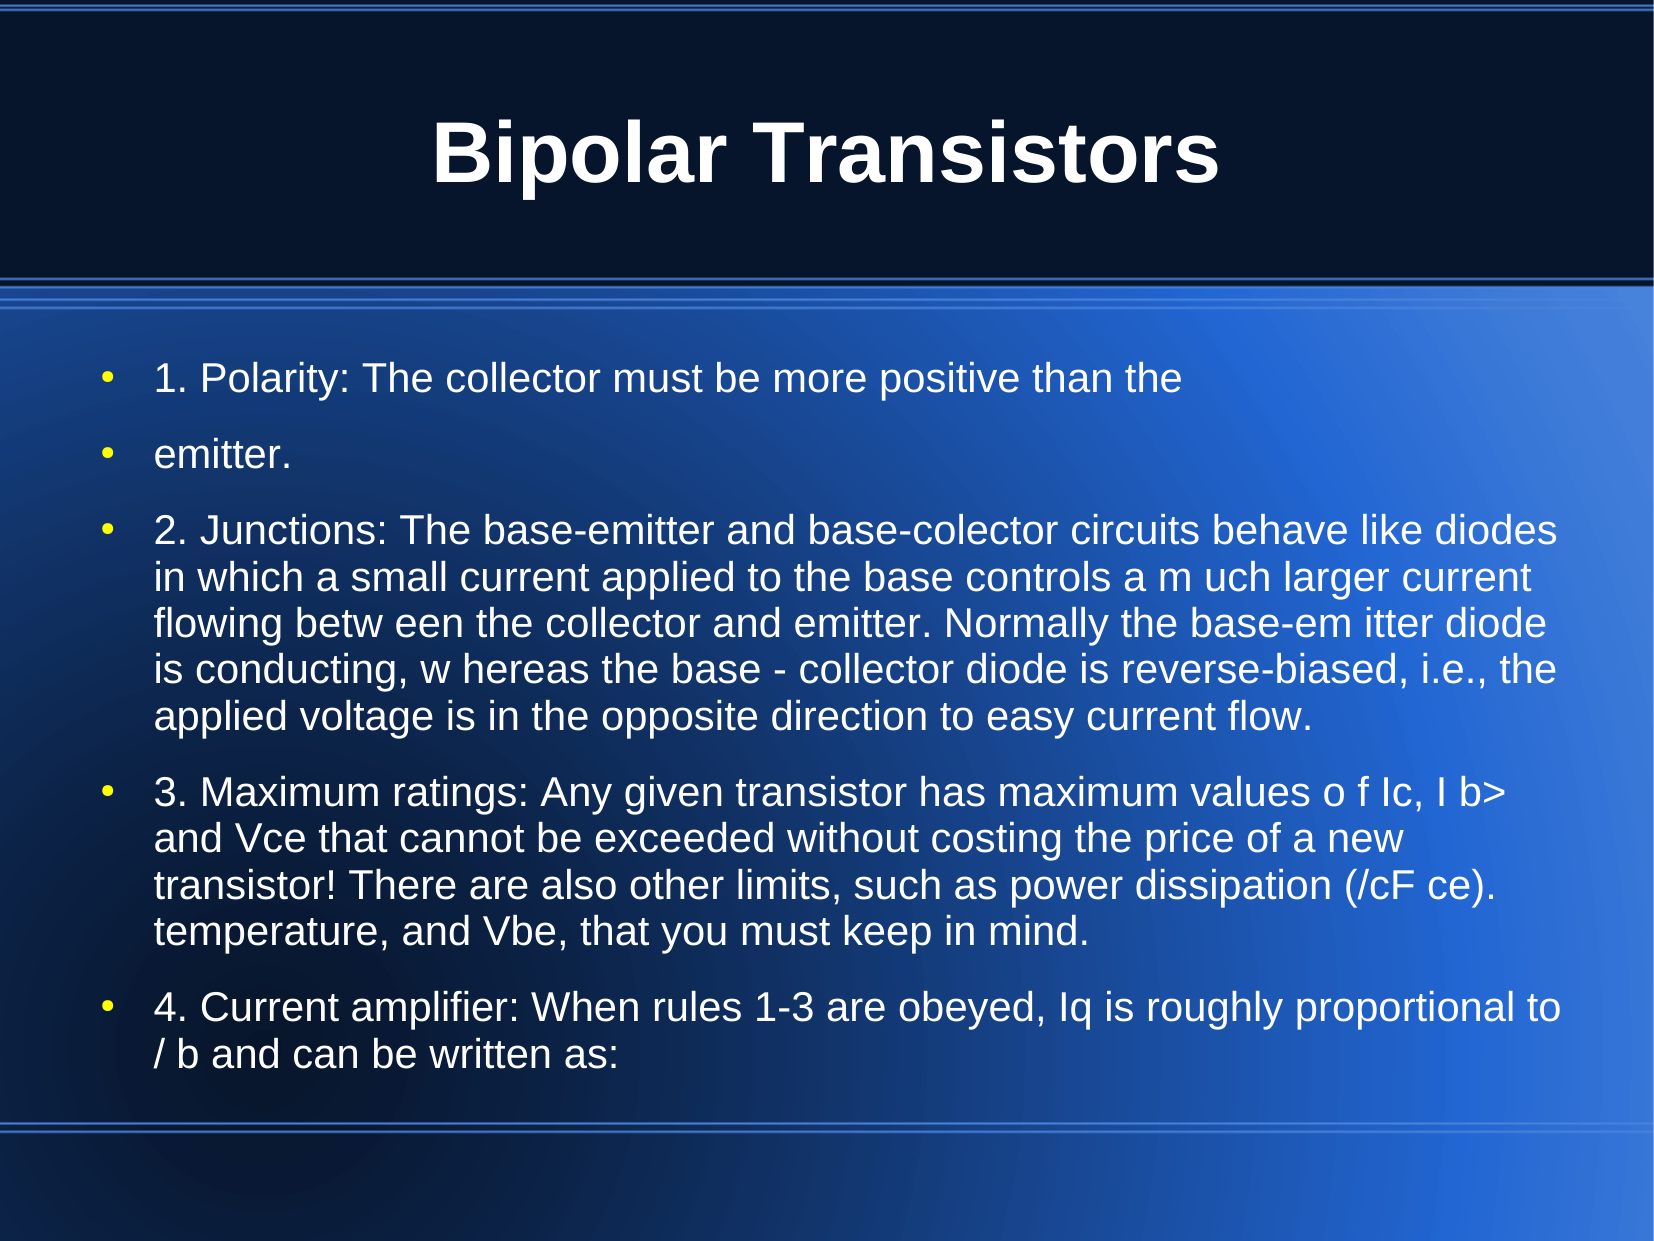

# Bipolar Transistors
1. Polarity: The collector must be more positive than the
emitter.
2. Junctions: The base-emitter and base-colector circuits behave like diodes in which a small current applied to the base controls a m uch larger current flowing betw een the collector and emitter. Normally the base-em itter diode is conducting, w hereas the base - collector diode is reverse-biased, i.e., the applied voltage is in the opposite direction to easy current flow.
3. Maximum ratings: Any given transistor has maximum values o f Ic, I b> and Vce that cannot be exceeded without costing the price of a new transistor! There are also other limits, such as power dissipation (/cF ce). temperature, and Vbe, that you must keep in mind.
4. Current amplifier: When rules 1-3 are obeyed, Iq is roughly proportional to / b and can be written as: